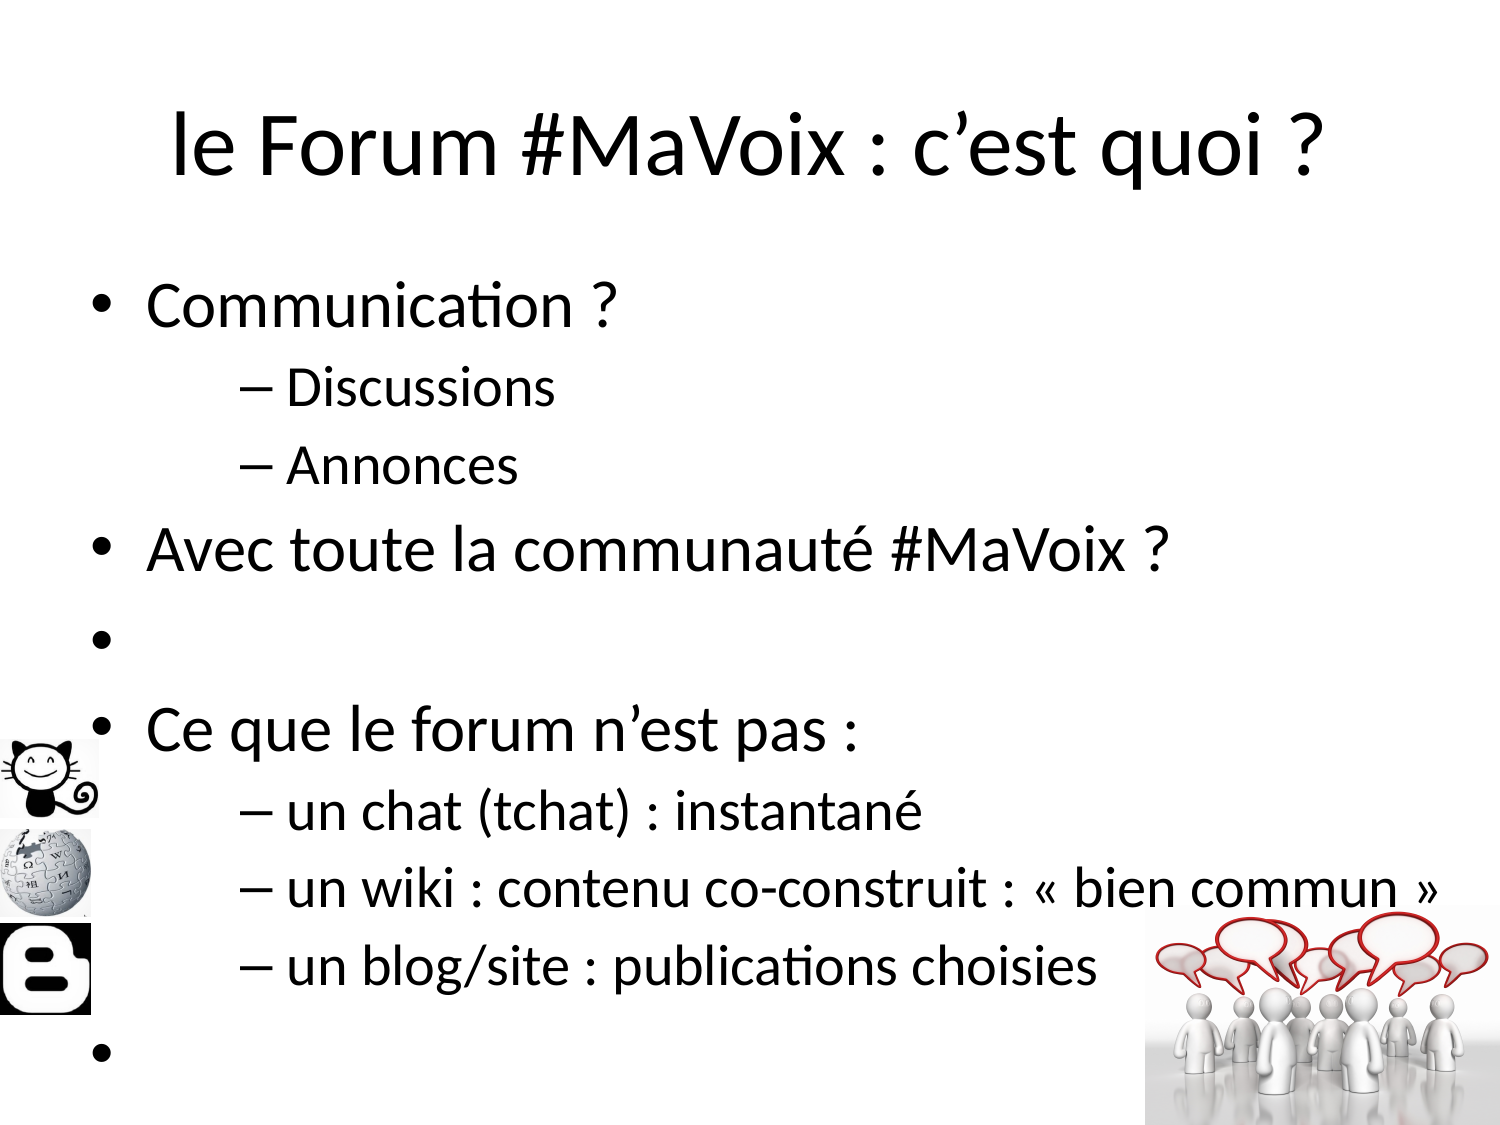

# le Forum #MaVoix : c’est quoi ?
Communication ?
Discussions
Annonces
Avec toute la communauté #MaVoix ?
Ce que le forum n’est pas :
un chat (tchat) : instantané
un wiki : contenu co-construit : « bien commun »
un blog/site : publications choisies